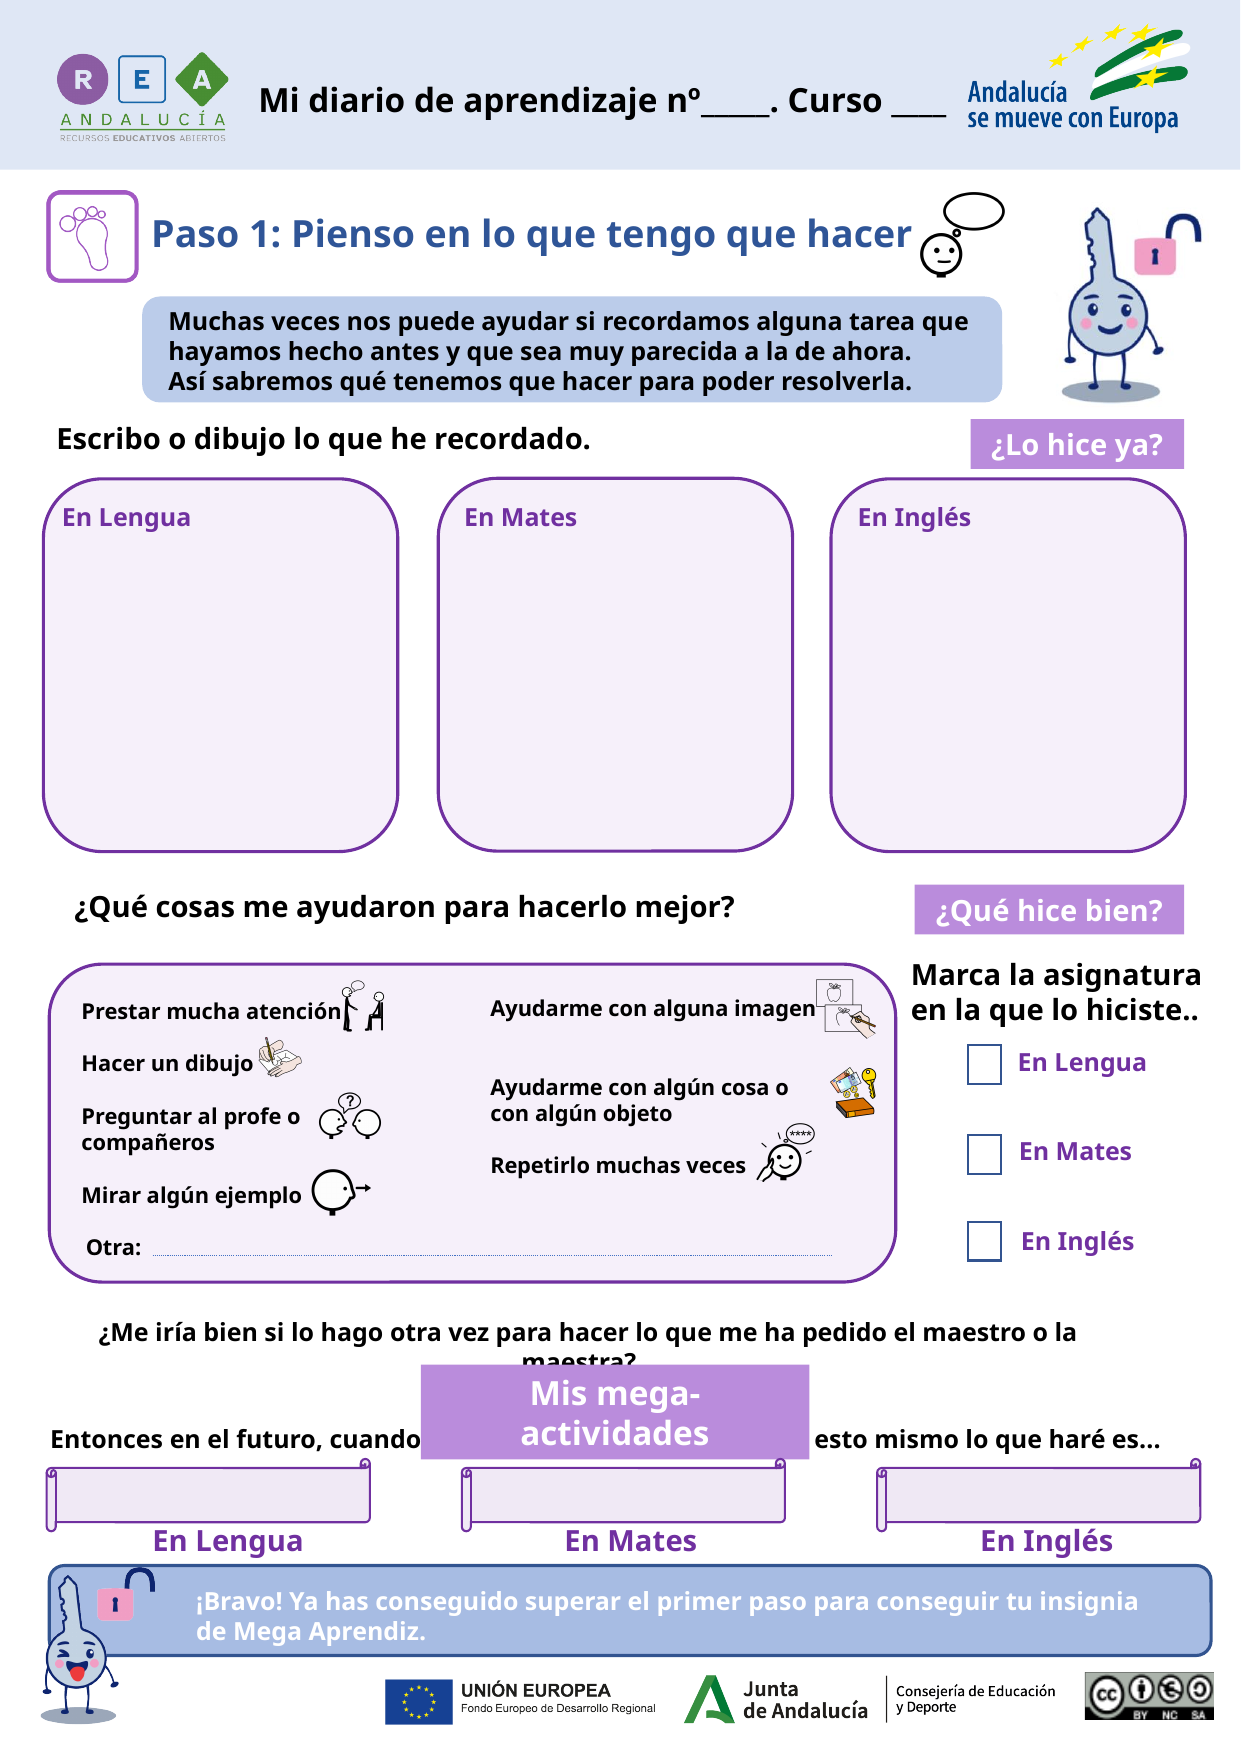

Mi diario de aprendizaje nº_____. Curso ____
Paso 1: Pienso en lo que tengo que hacer
Muchas veces nos puede ayudar si recordamos alguna tarea que hayamos hecho antes y que sea muy parecida a la de ahora.
Así sabremos qué tenemos que hacer para poder resolverla.
Escribo o dibujo lo que he recordado.
¿Lo hice ya?
En Lengua
En Mates
En Inglés
¿Qué cosas me ayudaron para hacerlo mejor?
¿Qué hice bien?
Marca la asignatura en la que lo hiciste..
Ayudarme con alguna imagen
Ayudarme con algún cosa o con algún objeto
Repetirlo muchas veces
Prestar mucha atención
Hacer un dibujo
Preguntar al profe o compañeros
Mirar algún ejemplo
En Lengua
En Mates
En Inglés
Otra:
¿Me iría bien si lo hago otra vez para hacer lo que me ha pedido el maestro o la maestra?
Mis mega-actividades
Entonces en el futuro, cuando mi maestro o maestra me pida esto mismo lo que haré es...
En Lengua
En Mates
En Inglés
¡Bravo! Ya has conseguido superar el primer paso para conseguir tu insignia de Mega Aprendiz.